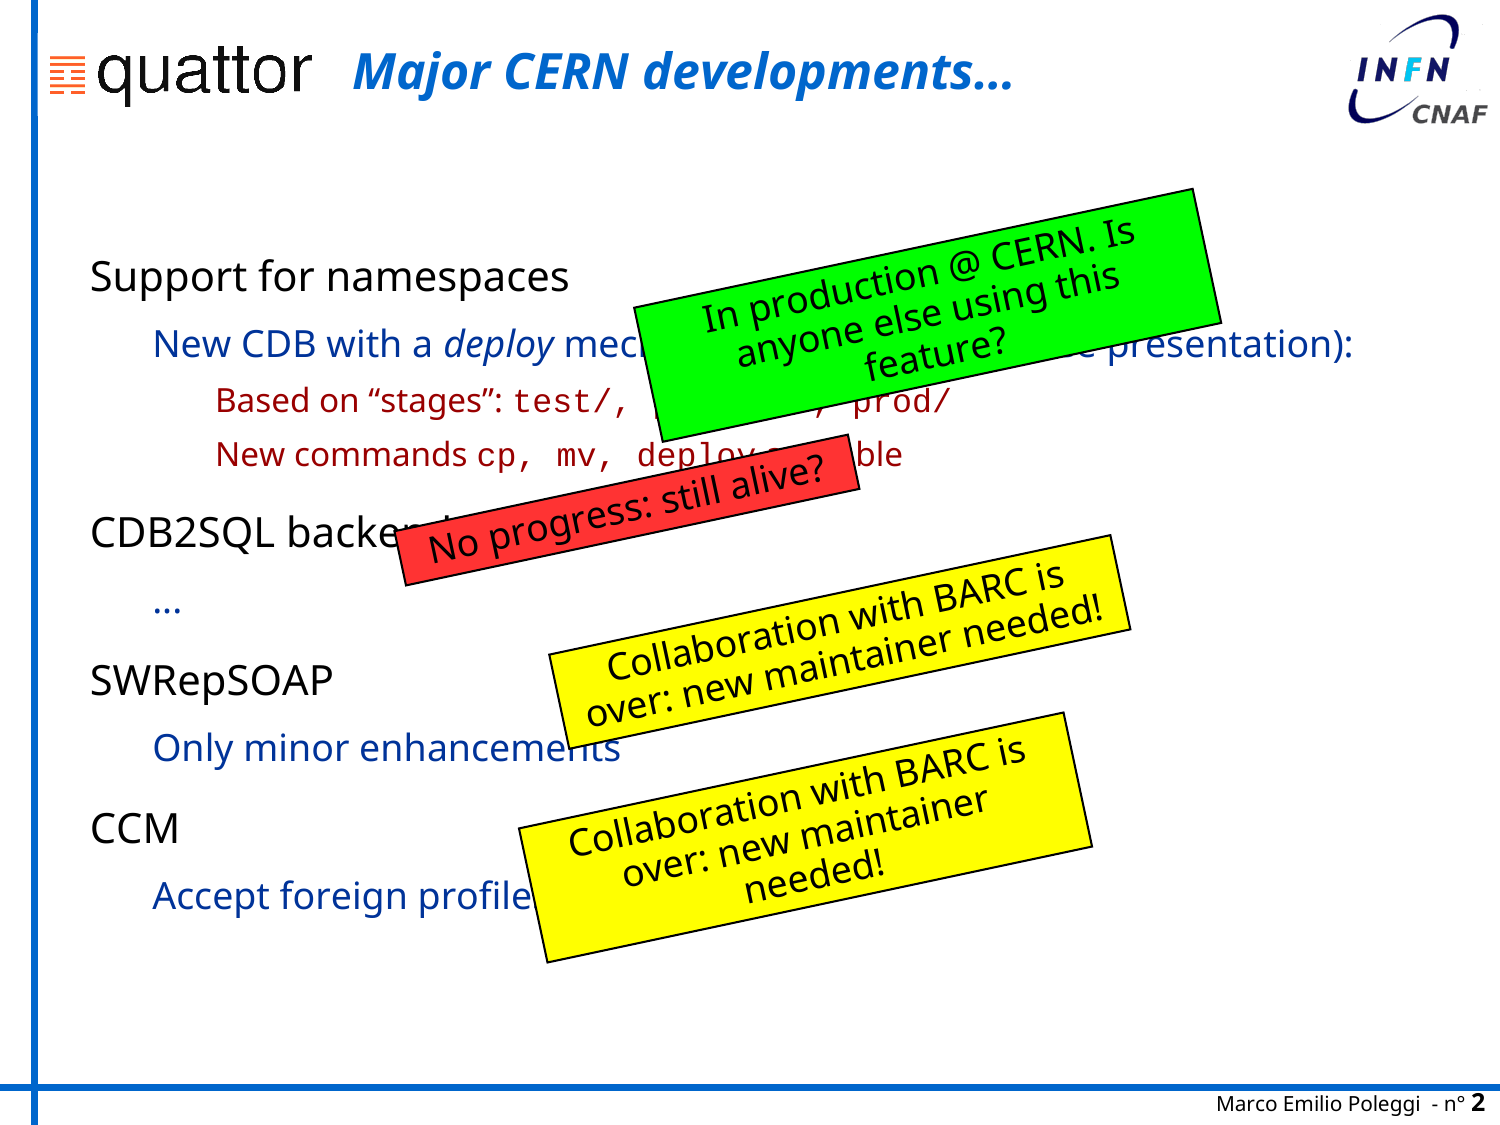

# Major CERN developments…
Support for namespaces
New CDB with a deploy mechanism under testing (see presentation):
Based on “stages”: test/, preprod/, prod/
New commands cp, mv, deploy available
CDB2SQL backend
...
SWRepSOAP
Only minor enhancements
CCM
Accept foreign profiles
In production @ CERN. Is anyone else using this feature?
No progress: still alive?
Collaboration with BARC is over: new maintainer needed!
Collaboration with BARC is over: new maintainer needed!